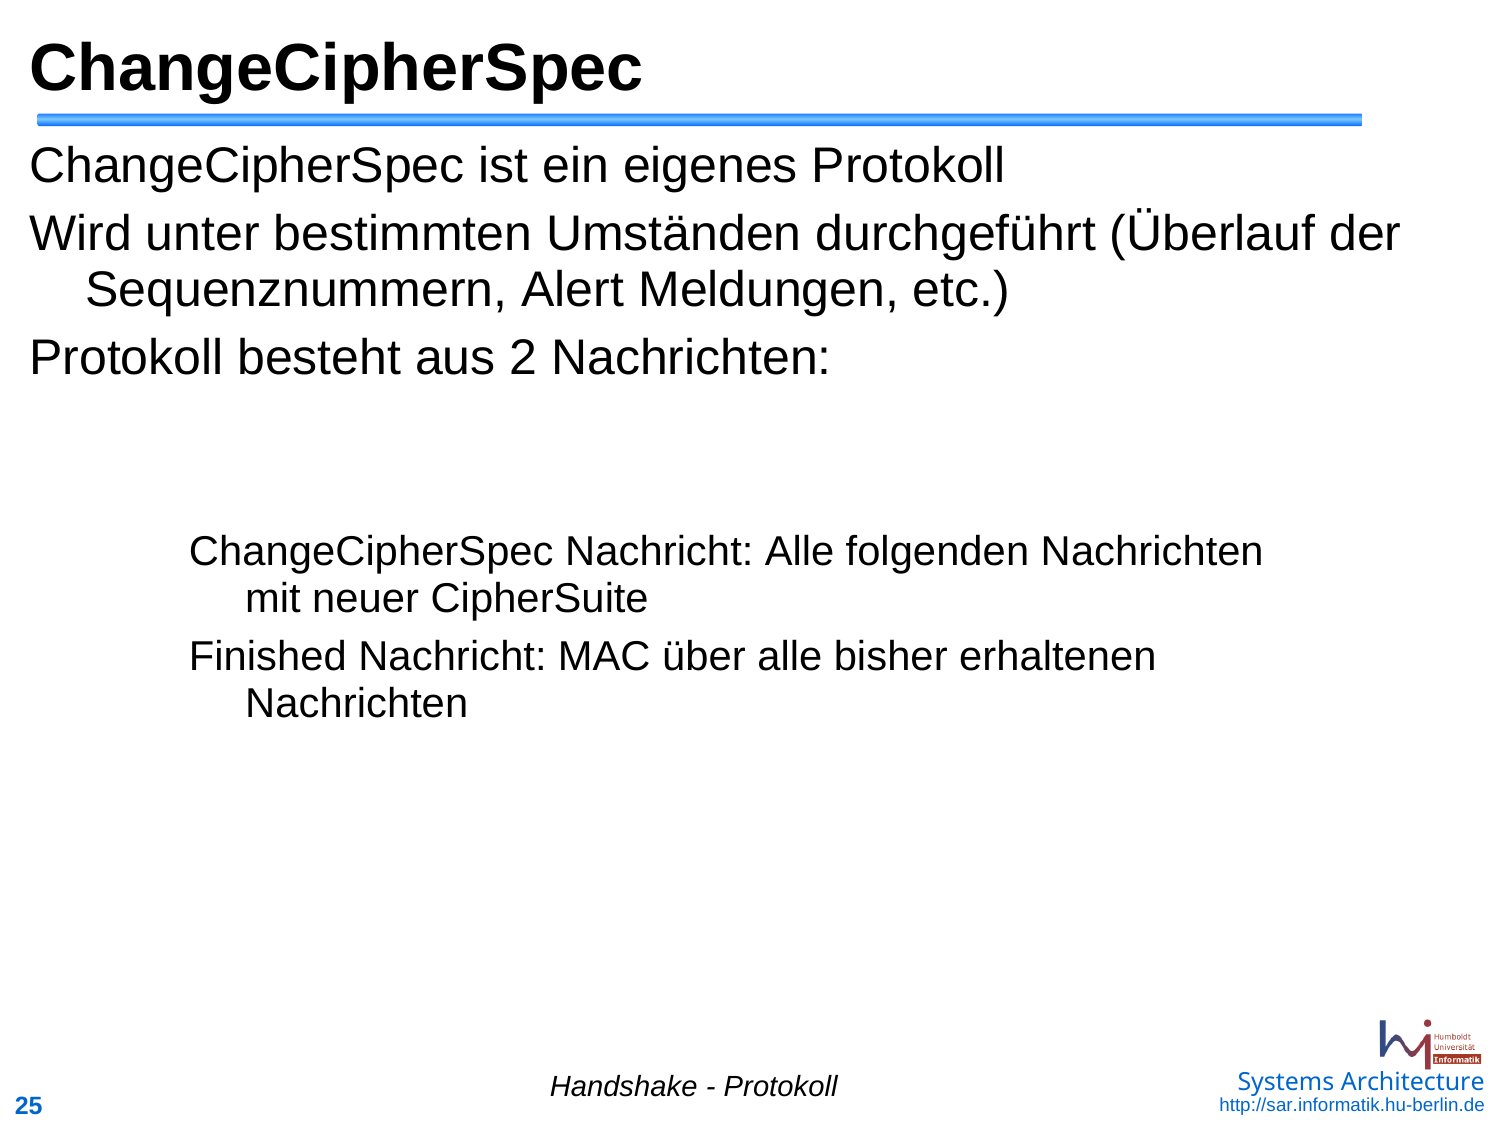

# ChangeCipherSpec
ChangeCipherSpec ist ein eigenes Protokoll
Wird unter bestimmten Umständen durchgeführt (Überlauf der Sequenznummern, Alert Meldungen, etc.)
Protokoll besteht aus 2 Nachrichten:
ChangeCipherSpec Nachricht: Alle folgenden Nachrichten mit neuer CipherSuite
Finished Nachricht: MAC über alle bisher erhaltenen Nachrichten
Handshake - Protokoll